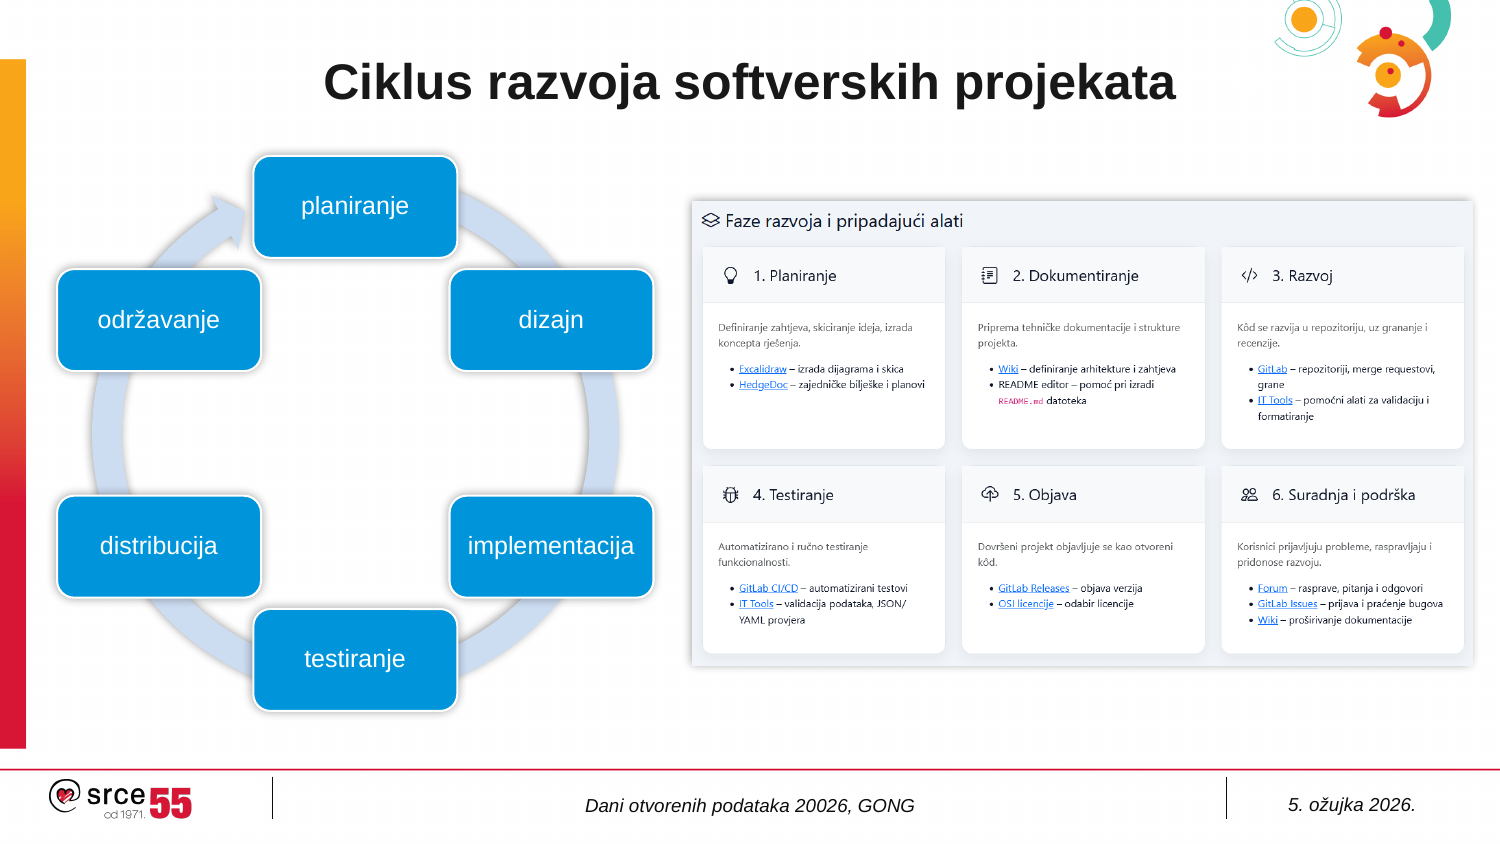

# Ciklus razvoja softverskih projekata
planiranje
održavanje
dizajn
distribucija
implementacija
testiranje
5. ožujka 2026.
Dani otvorenih podataka 20026, GONG